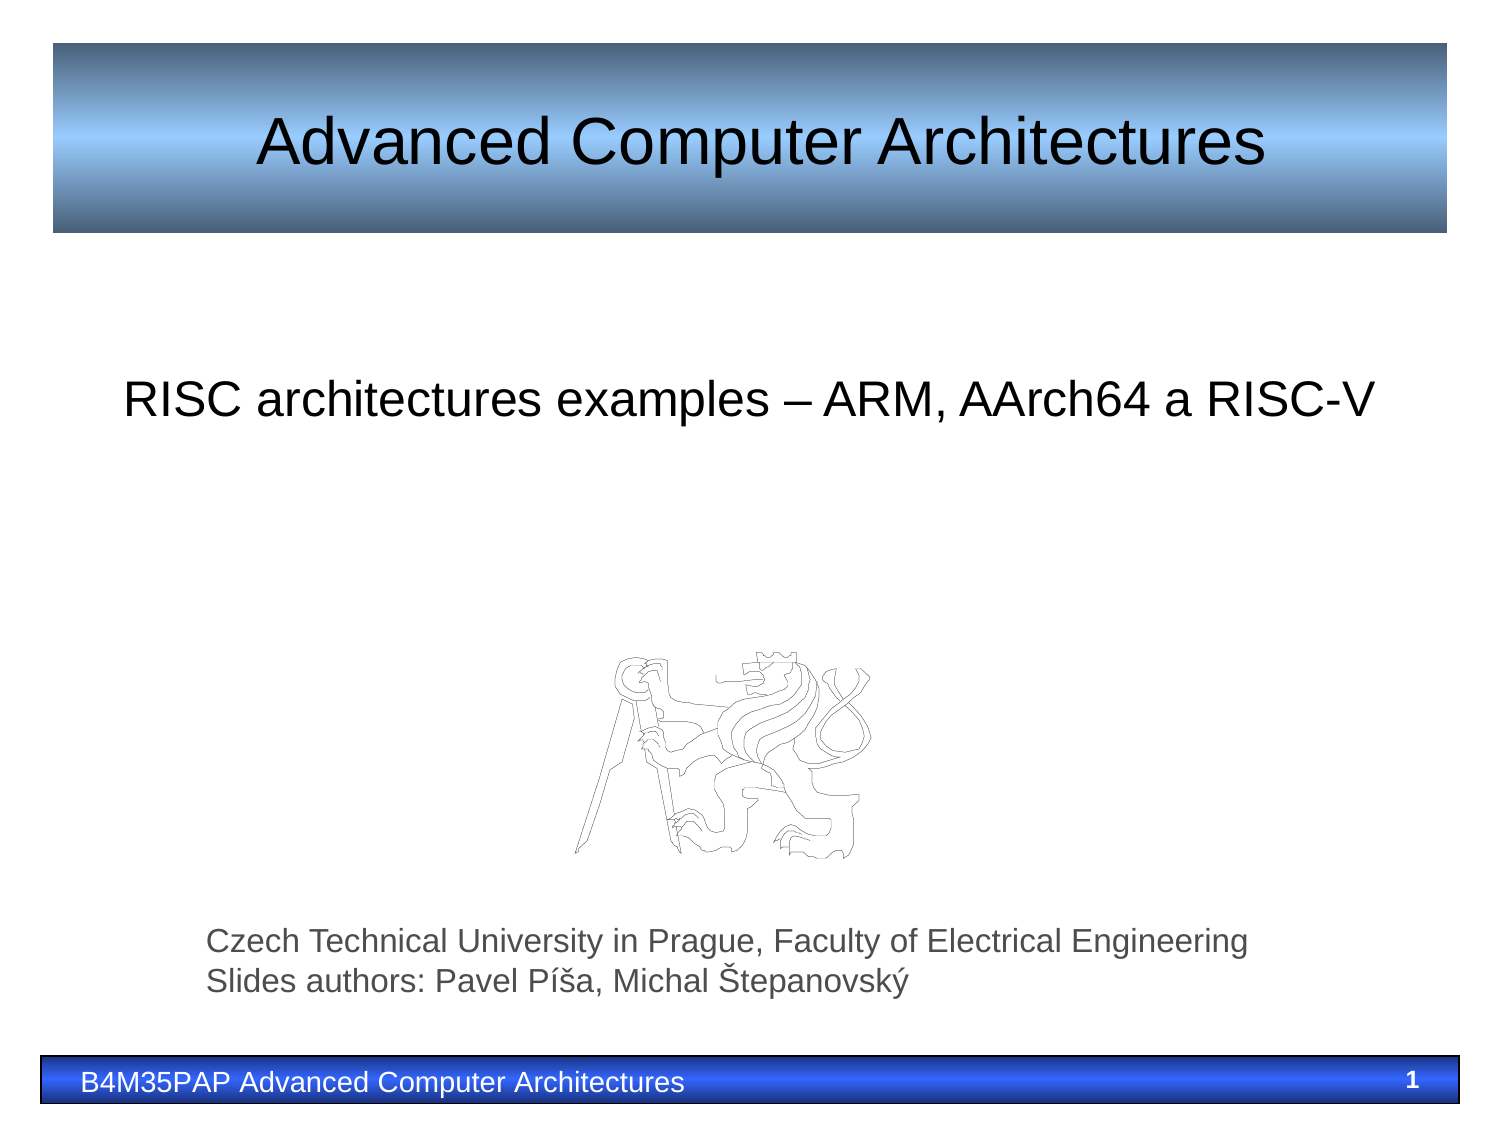

Advanced Computer Architectures
RISC architectures examples – ARM, AArch64 a RISC-V
Czech Technical University in Prague, Faculty of Electrical Engineering
Slides authors: Pavel Píša, Michal Štepanovský